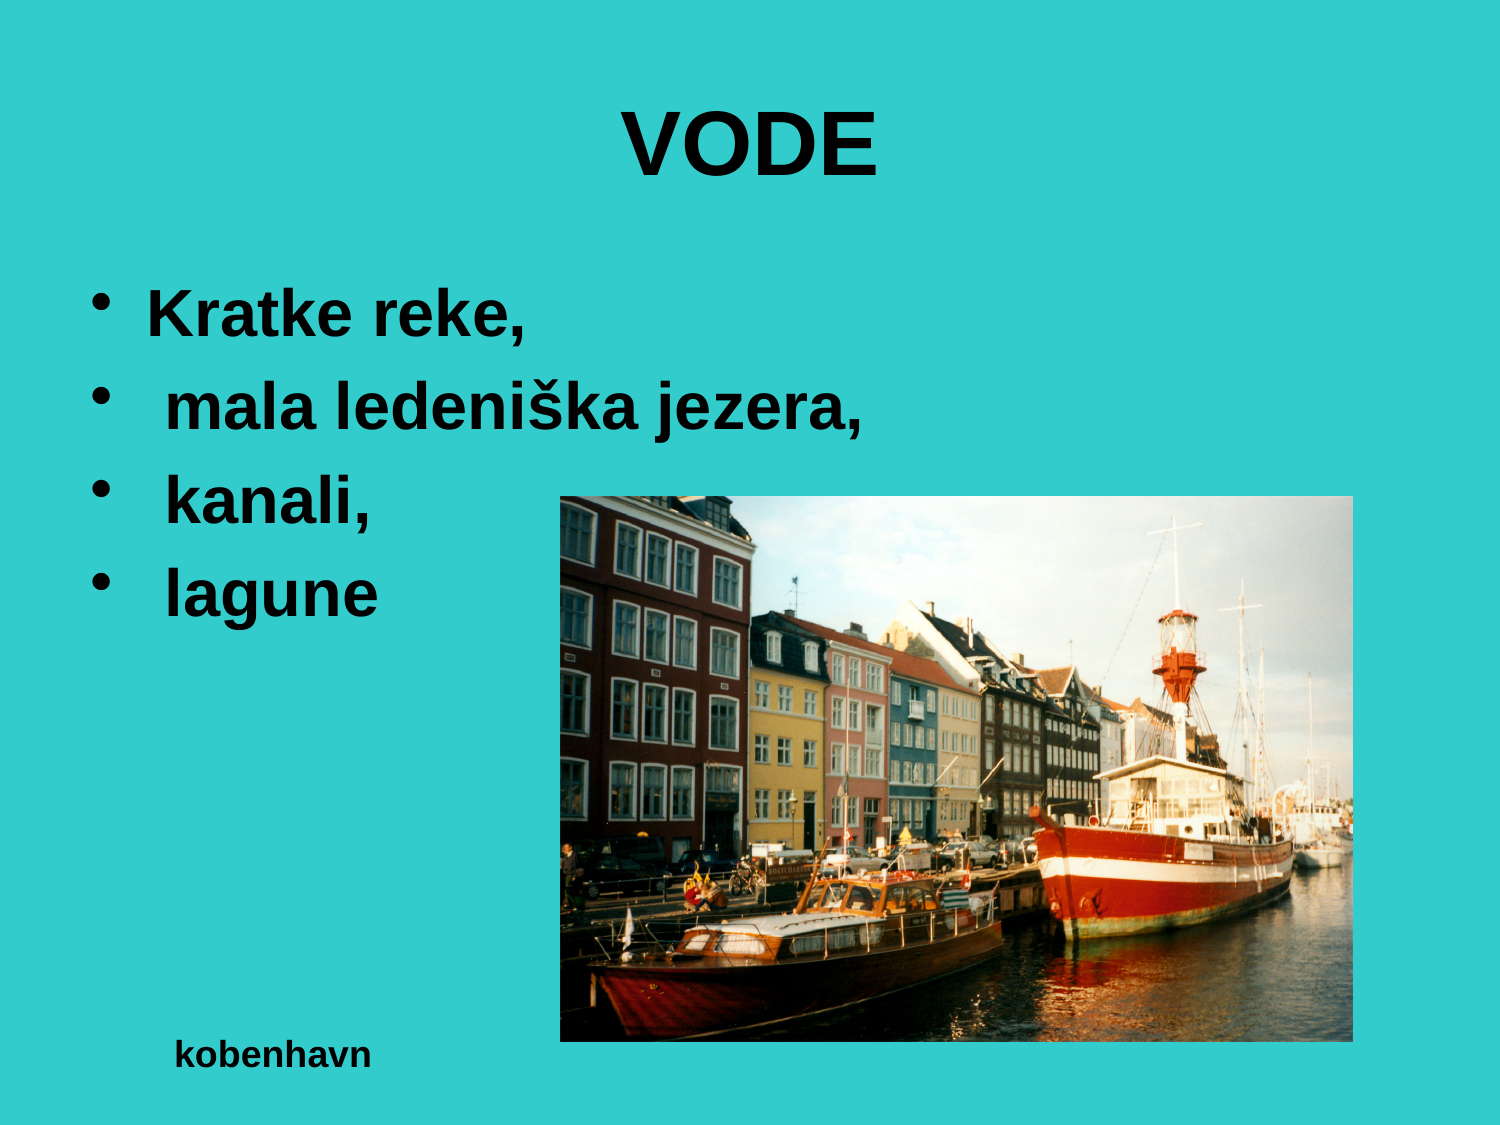

# VODE
Kratke reke,
 mala ledeniška jezera,
 kanali,
 lagune
kobenhavn